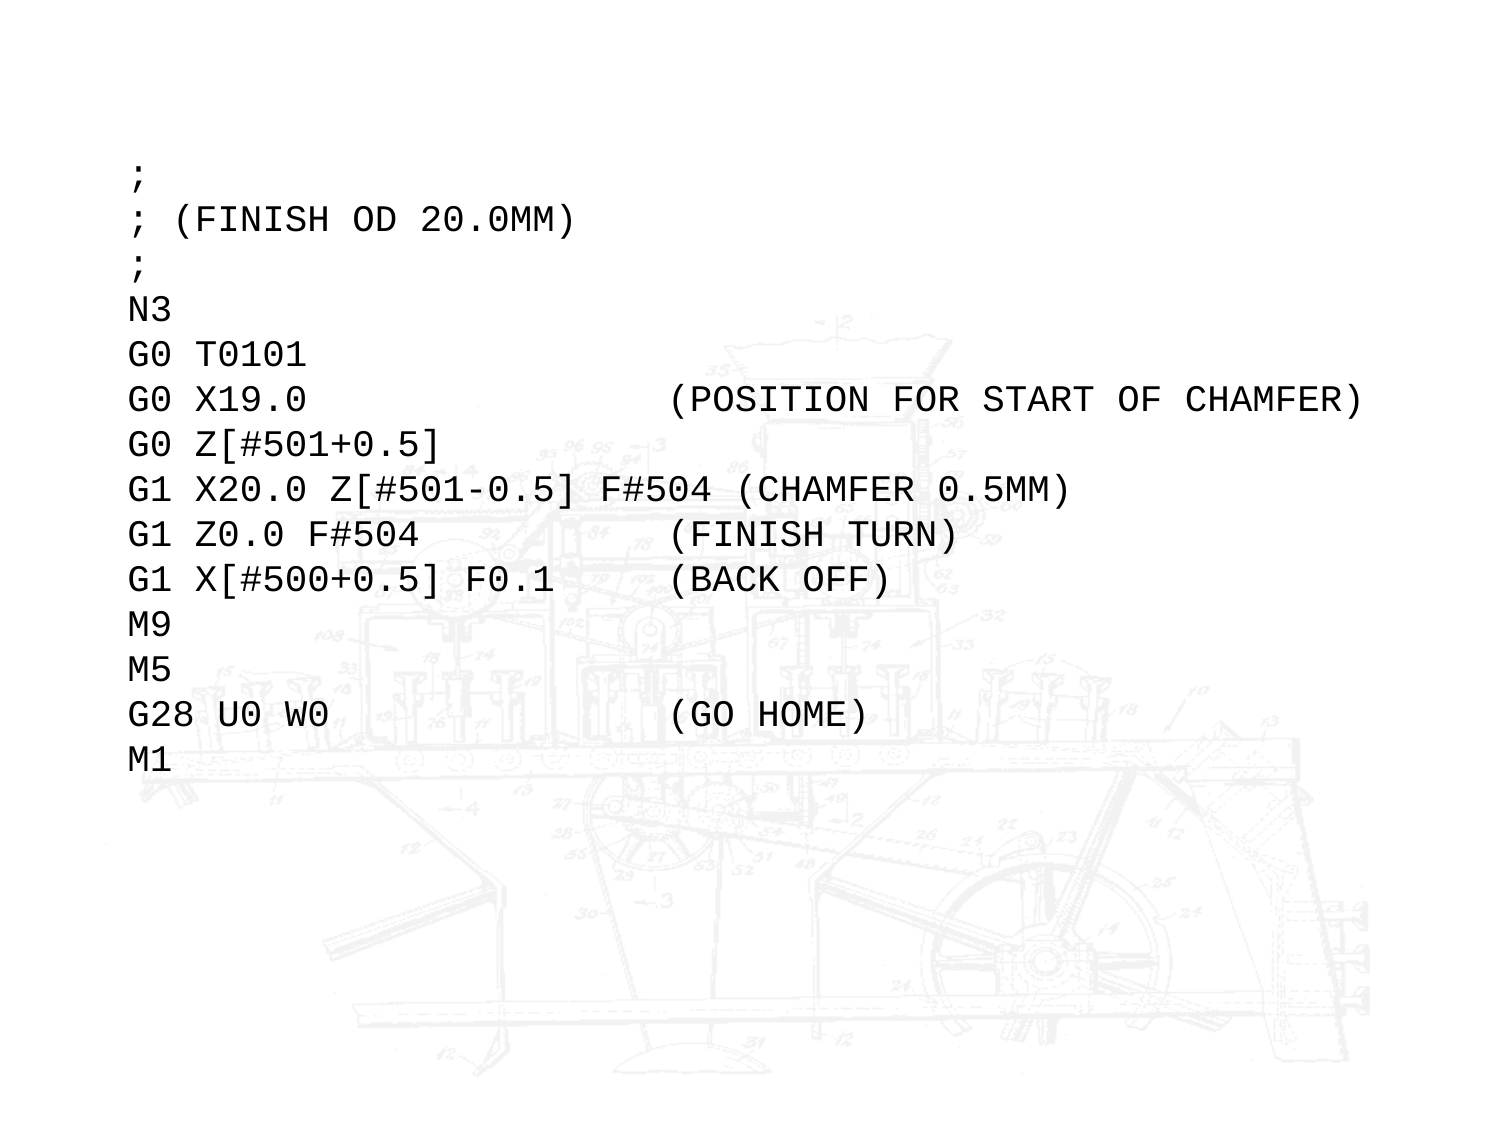

;
; (FINISH OD 20.0MM)
;
N3
G0 T0101
G0 X19.0 (POSITION FOR START OF CHAMFER)
G0 Z[#501+0.5]
G1 X20.0 Z[#501-0.5] F#504 (CHAMFER 0.5MM)
G1 Z0.0 F#504 (FINISH TURN)
G1 X[#500+0.5] F0.1 (BACK OFF)
M9
M5
G28 U0 W0 (GO HOME)
M1